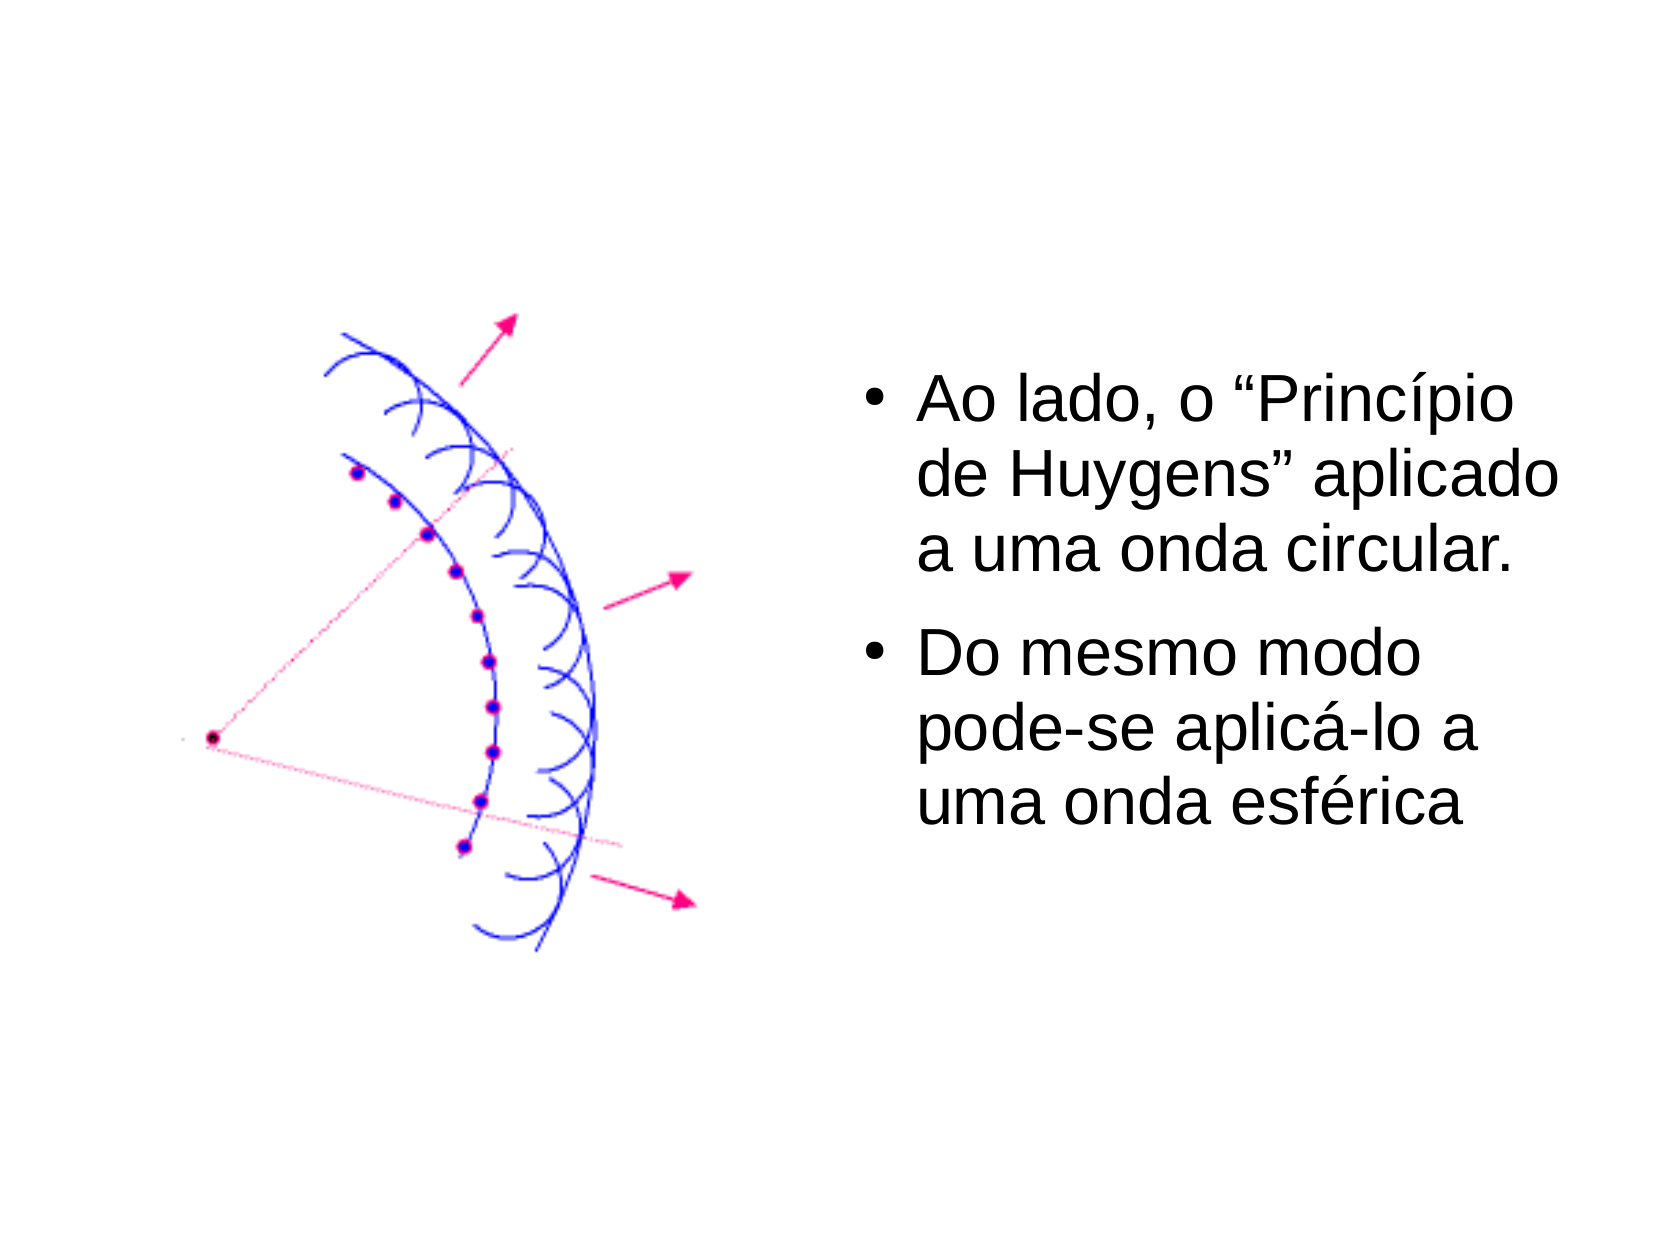

#
Ao lado, o “Princípio de Huygens” aplicado a uma onda circular.
Do mesmo modo pode-se aplicá-lo a uma onda esférica